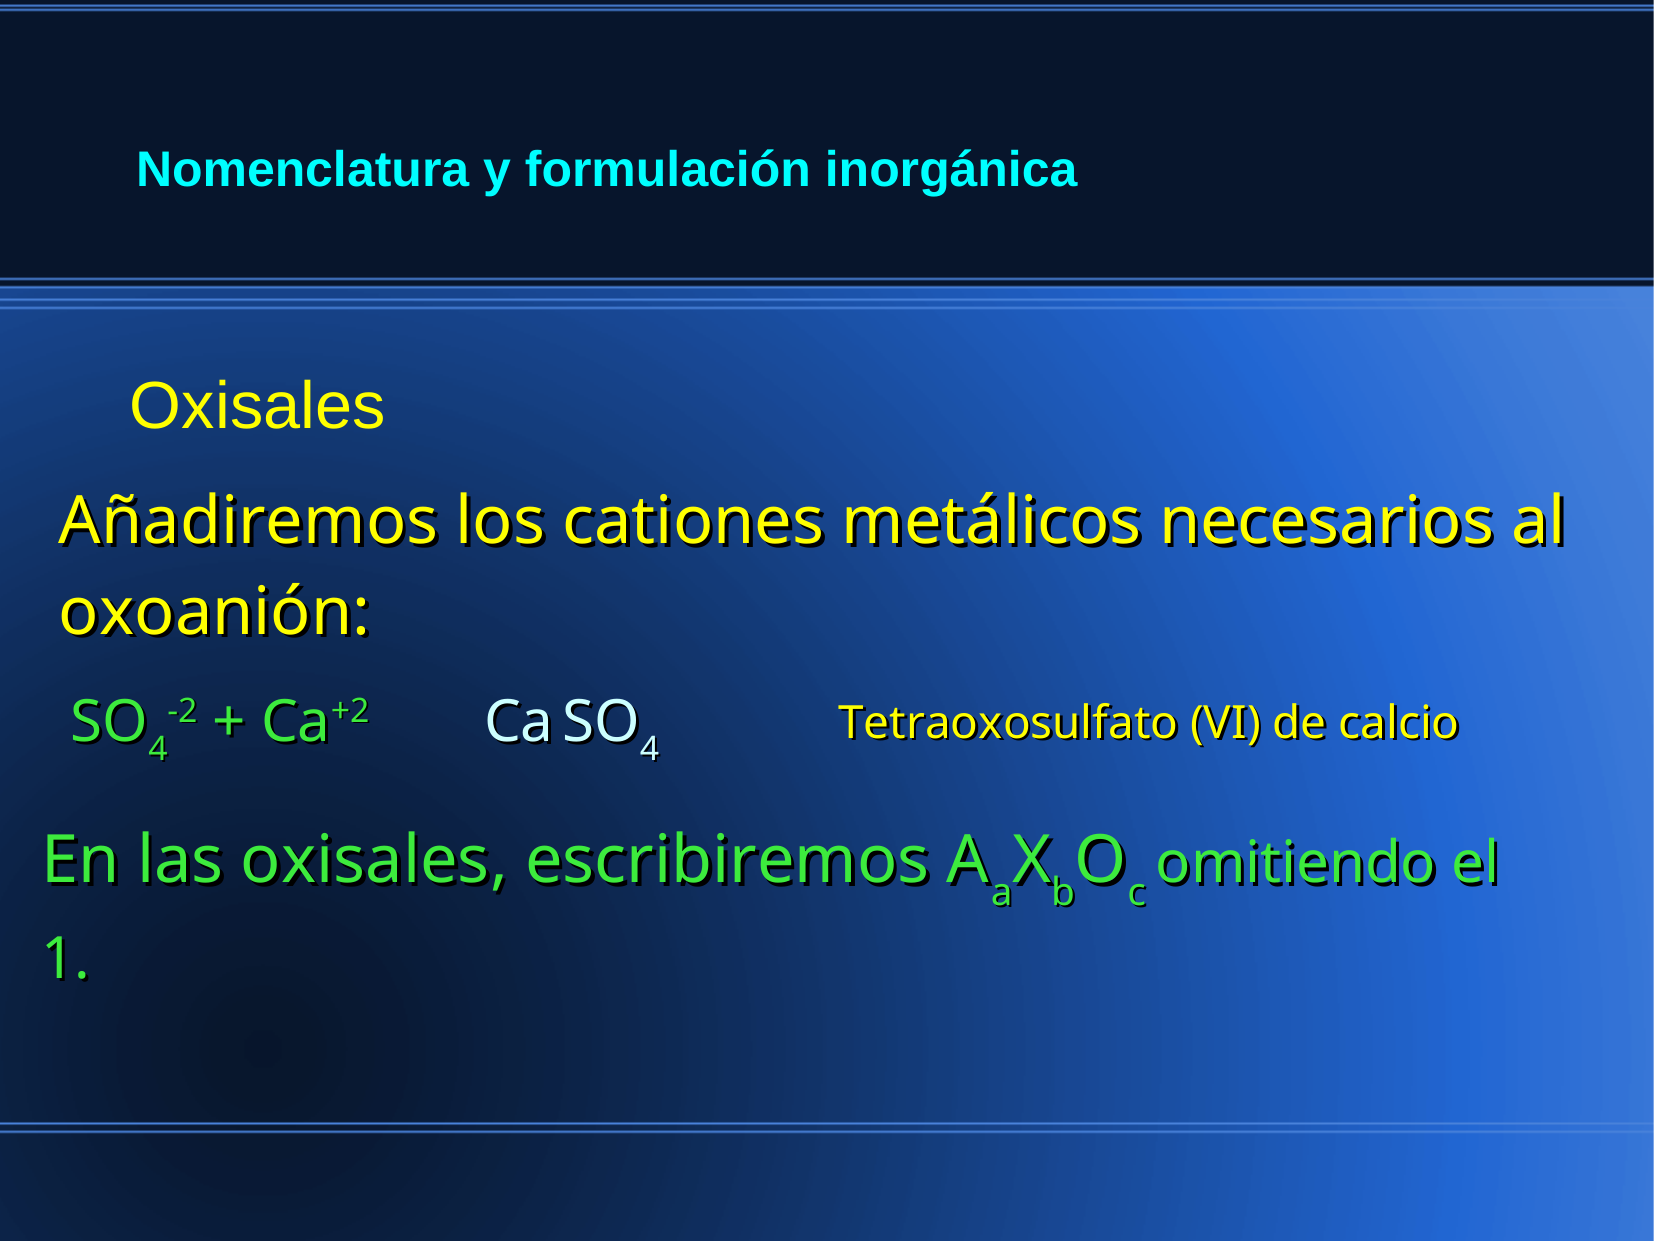

Nomenclatura y formulación inorgánica
# Oxisales
Añadiremos los cationes metálicos necesarios al oxoanión:
SO4-2 + Ca+2
Ca SO4
Tetraoxosulfato (VI) de calcio
En las oxisales, escribiremos AaXbOc omitiendo el 1.